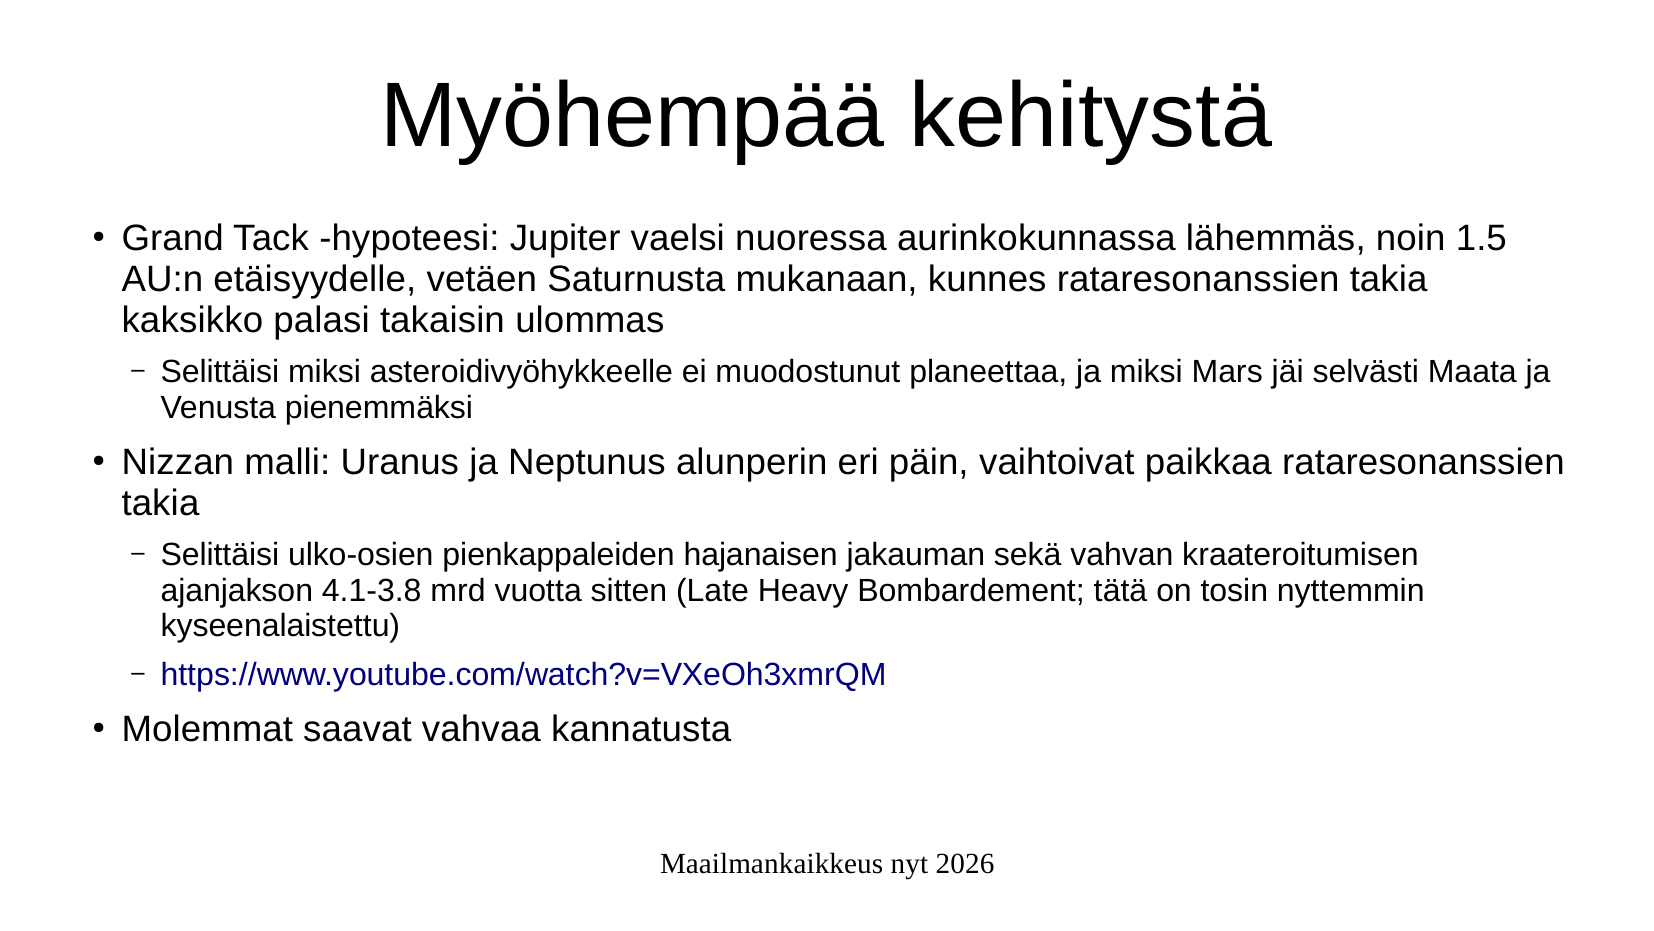

# Myöhempää kehitystä
Grand Tack -hypoteesi: Jupiter vaelsi nuoressa aurinkokunnassa lähemmäs, noin 1.5 AU:n etäisyydelle, vetäen Saturnusta mukanaan, kunnes rataresonanssien takia kaksikko palasi takaisin ulommas
Selittäisi miksi asteroidivyöhykkeelle ei muodostunut planeettaa, ja miksi Mars jäi selvästi Maata ja Venusta pienemmäksi
Nizzan malli: Uranus ja Neptunus alunperin eri päin, vaihtoivat paikkaa rataresonanssien takia
Selittäisi ulko-osien pienkappaleiden hajanaisen jakauman sekä vahvan kraateroitumisen ajanjakson 4.1-3.8 mrd vuotta sitten (Late Heavy Bombardement; tätä on tosin nyttemmin kyseenalaistettu)
https://www.youtube.com/watch?v=VXeOh3xmrQM
Molemmat saavat vahvaa kannatusta